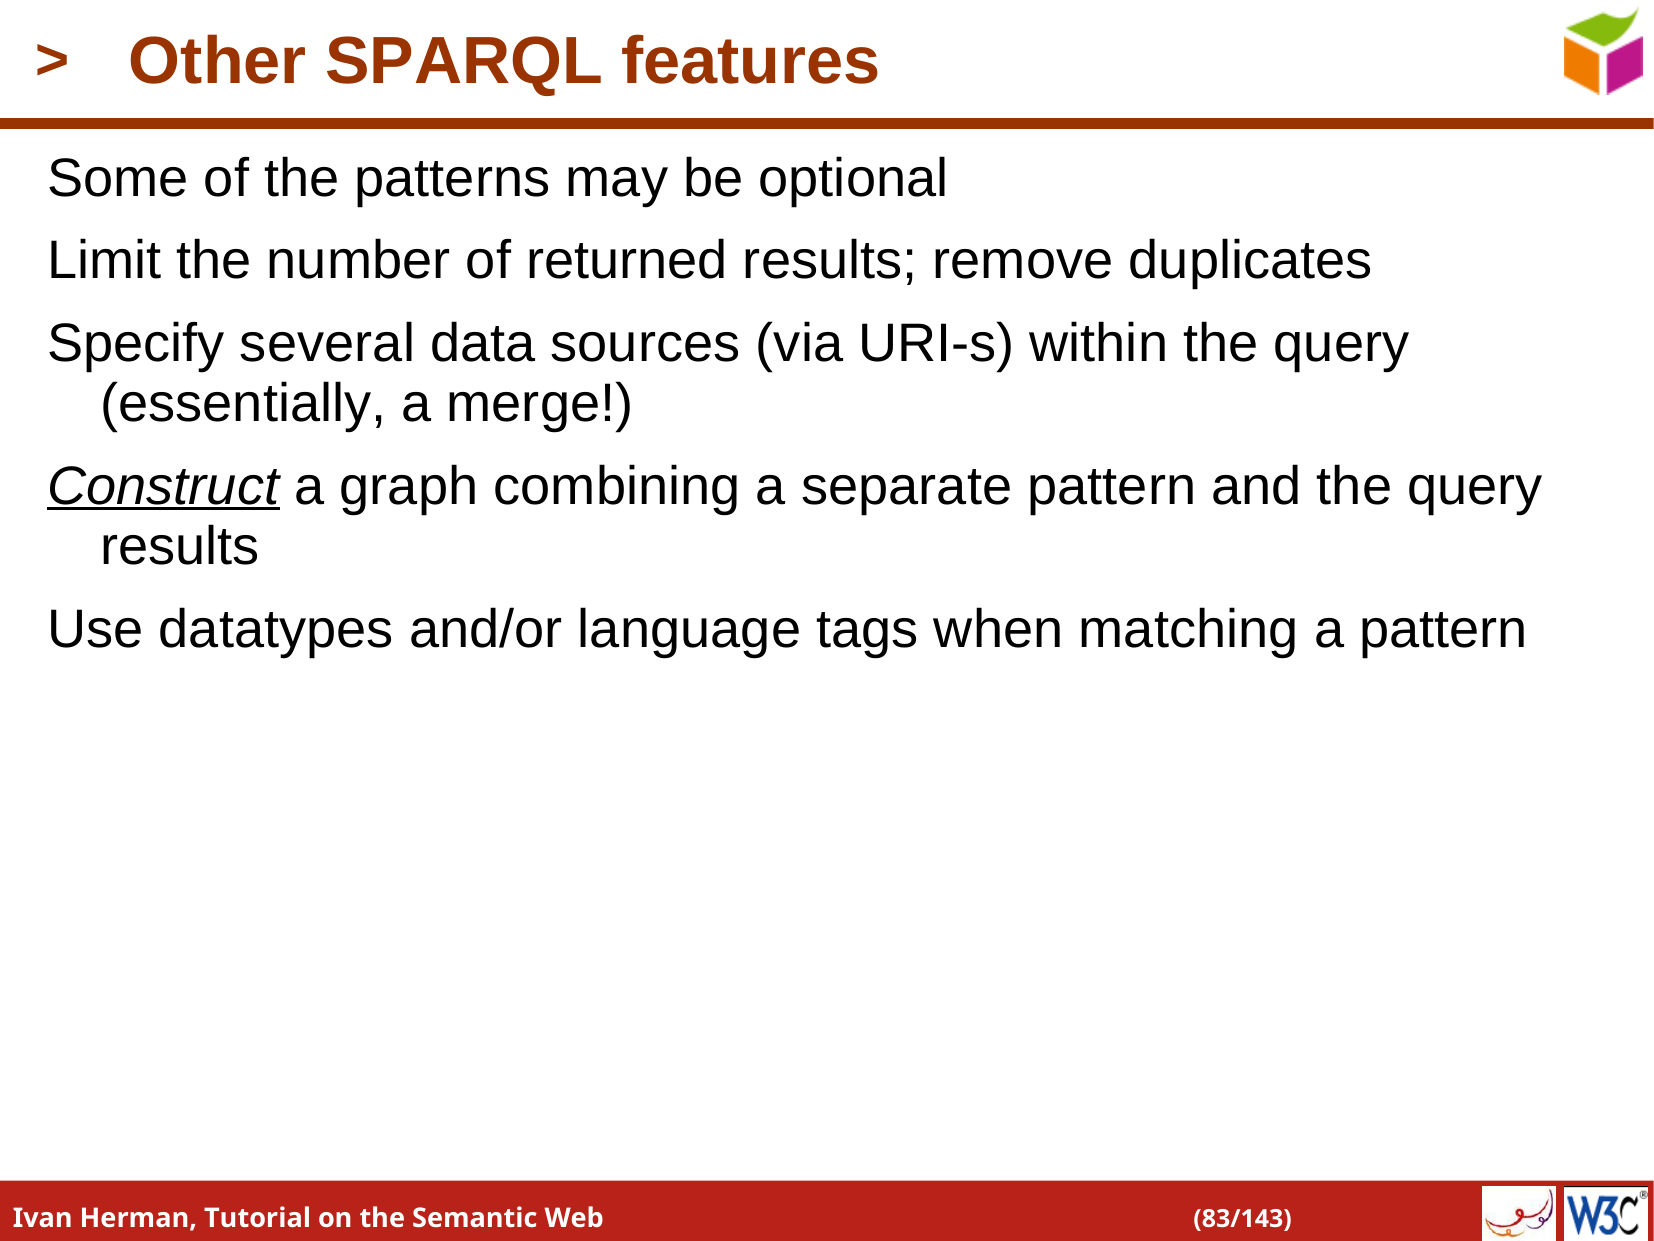

# Other SPARQL features
Some of the patterns may be optional
Limit the number of returned results; remove duplicates
Specify several data sources (via URI-s) within the query (essentially, a merge!)
Construct a graph combining a separate pattern and the query results
Use datatypes and/or language tags when matching a pattern